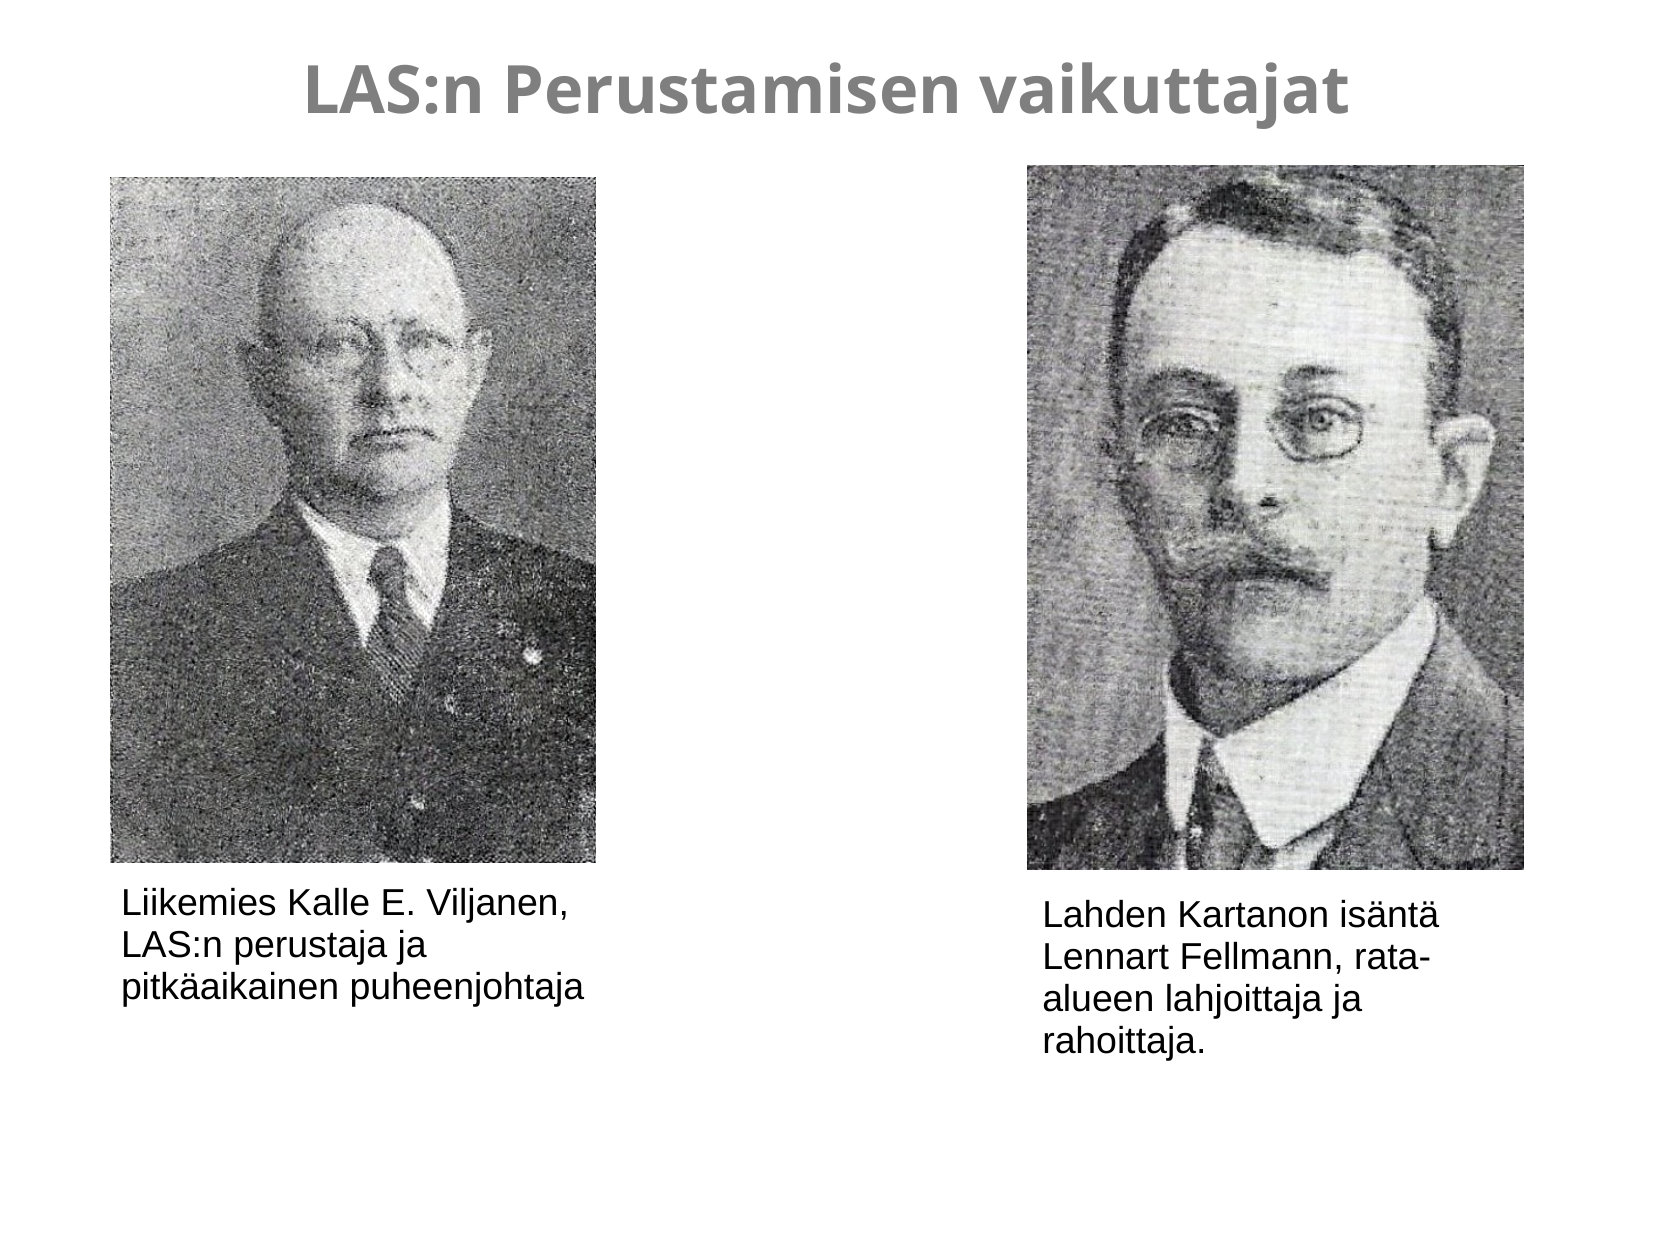

# LAS:n Perustamisen vaikuttajat
Liikemies Kalle E. Viljanen, LAS:n perustaja ja pitkäaikainen puheenjohtaja
Lahden Kartanon isäntä Lennart Fellmann, rata-alueen lahjoittaja ja rahoittaja.